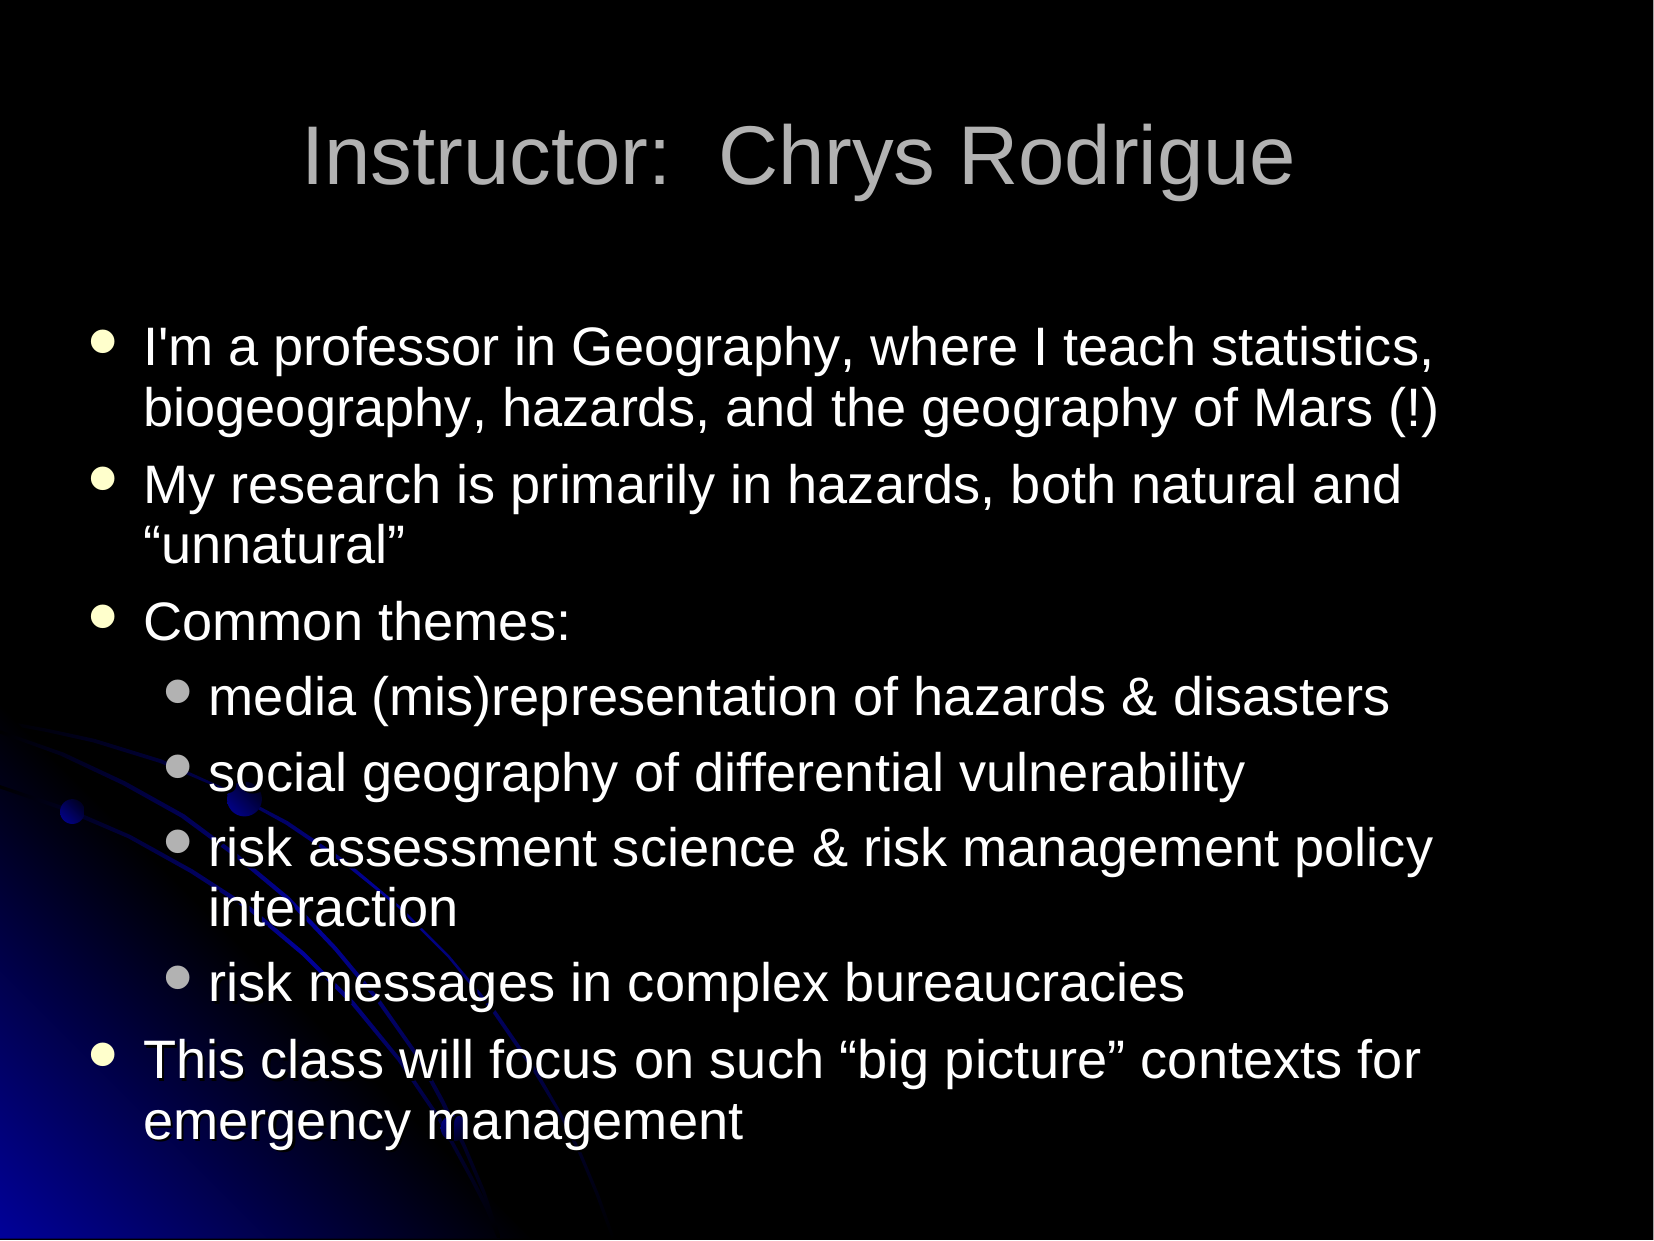

# Instructor: Chrys Rodrigue
I'm a professor in Geography, where I teach statistics, biogeography, hazards, and the geography of Mars (!)
My research is primarily in hazards, both natural and “unnatural”
Common themes:
media (mis)representation of hazards & disasters
social geography of differential vulnerability
risk assessment science & risk management policy interaction
risk messages in complex bureaucracies
This class will focus on such “big picture” contexts for emergency management